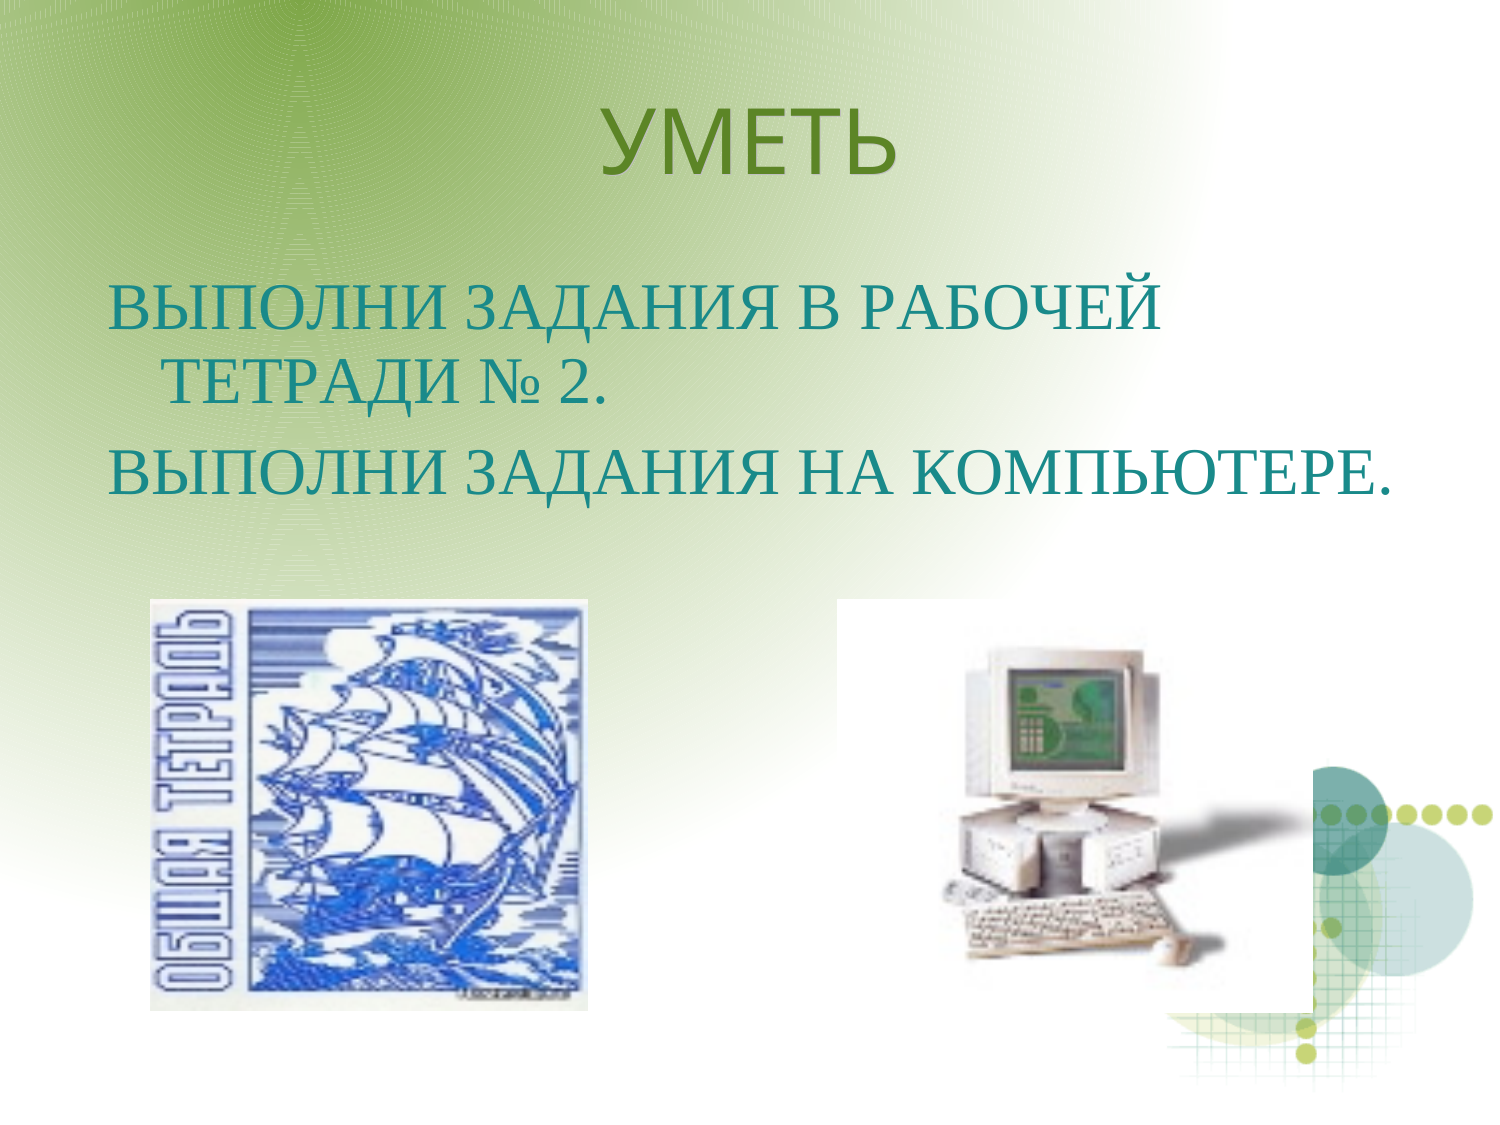

# УМЕТЬ
ВЫПОЛНИ ЗАДАНИЯ В РАБОЧЕЙ ТЕТРАДИ № 2.
ВЫПОЛНИ ЗАДАНИЯ НА КОМПЬЮТЕРЕ.